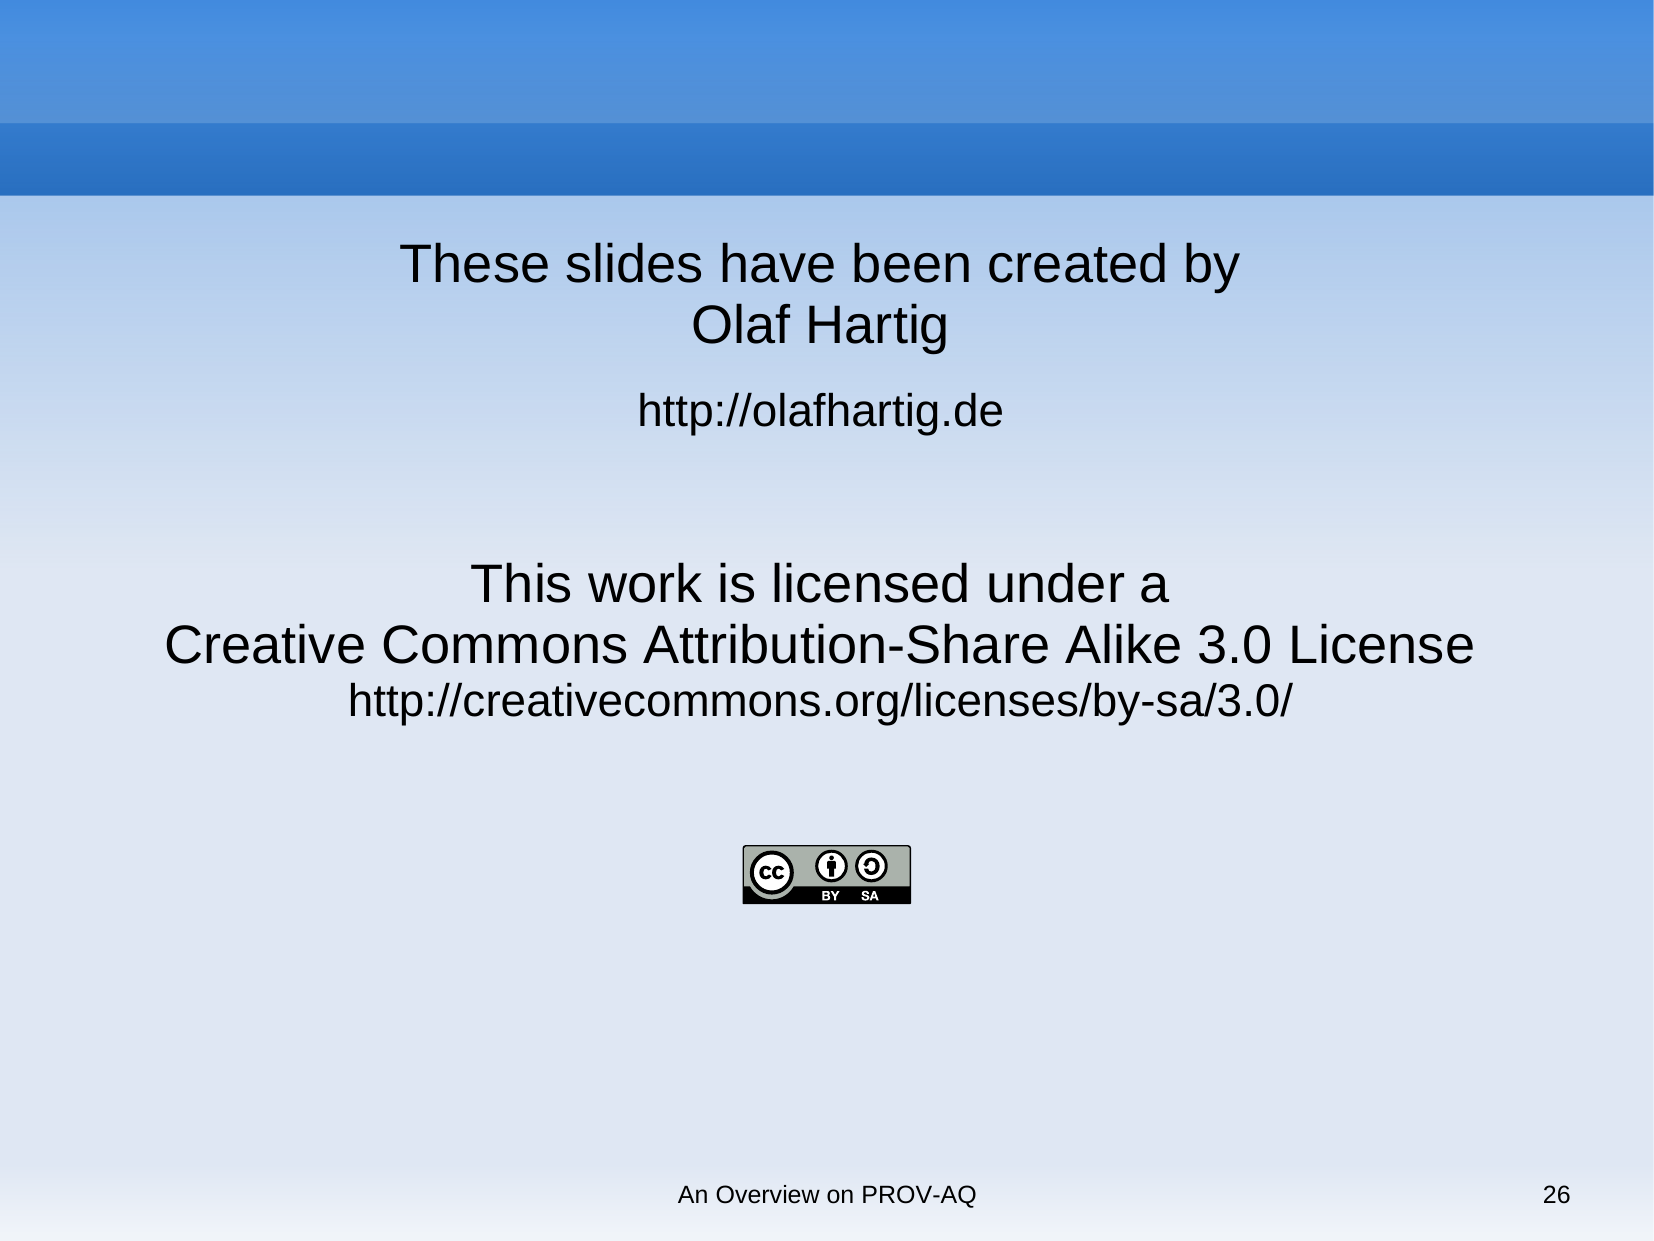

# These slides have been created by Olaf Hartig
http://olafhartig.de
This work is licensed under a
Creative Commons Attribution-Share Alike 3.0 License
http://creativecommons.org/licenses/by-sa/3.0/
An Overview on PROV-AQ
26